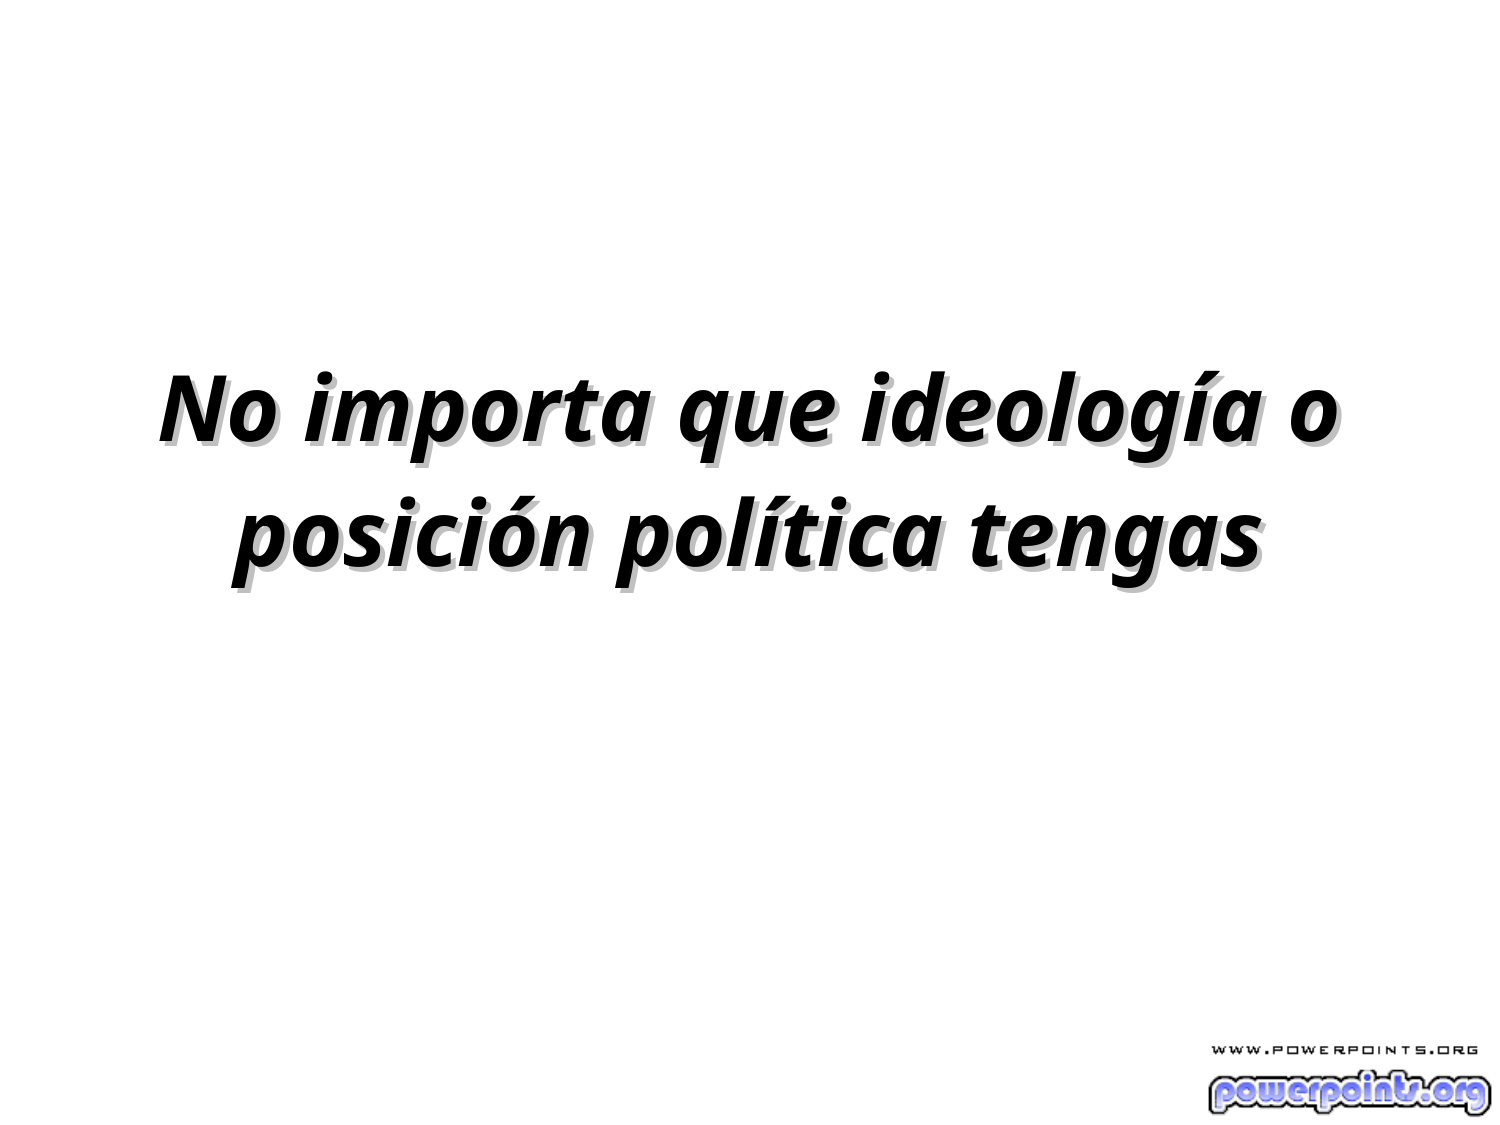

# No importa que ideología o posición política tengas